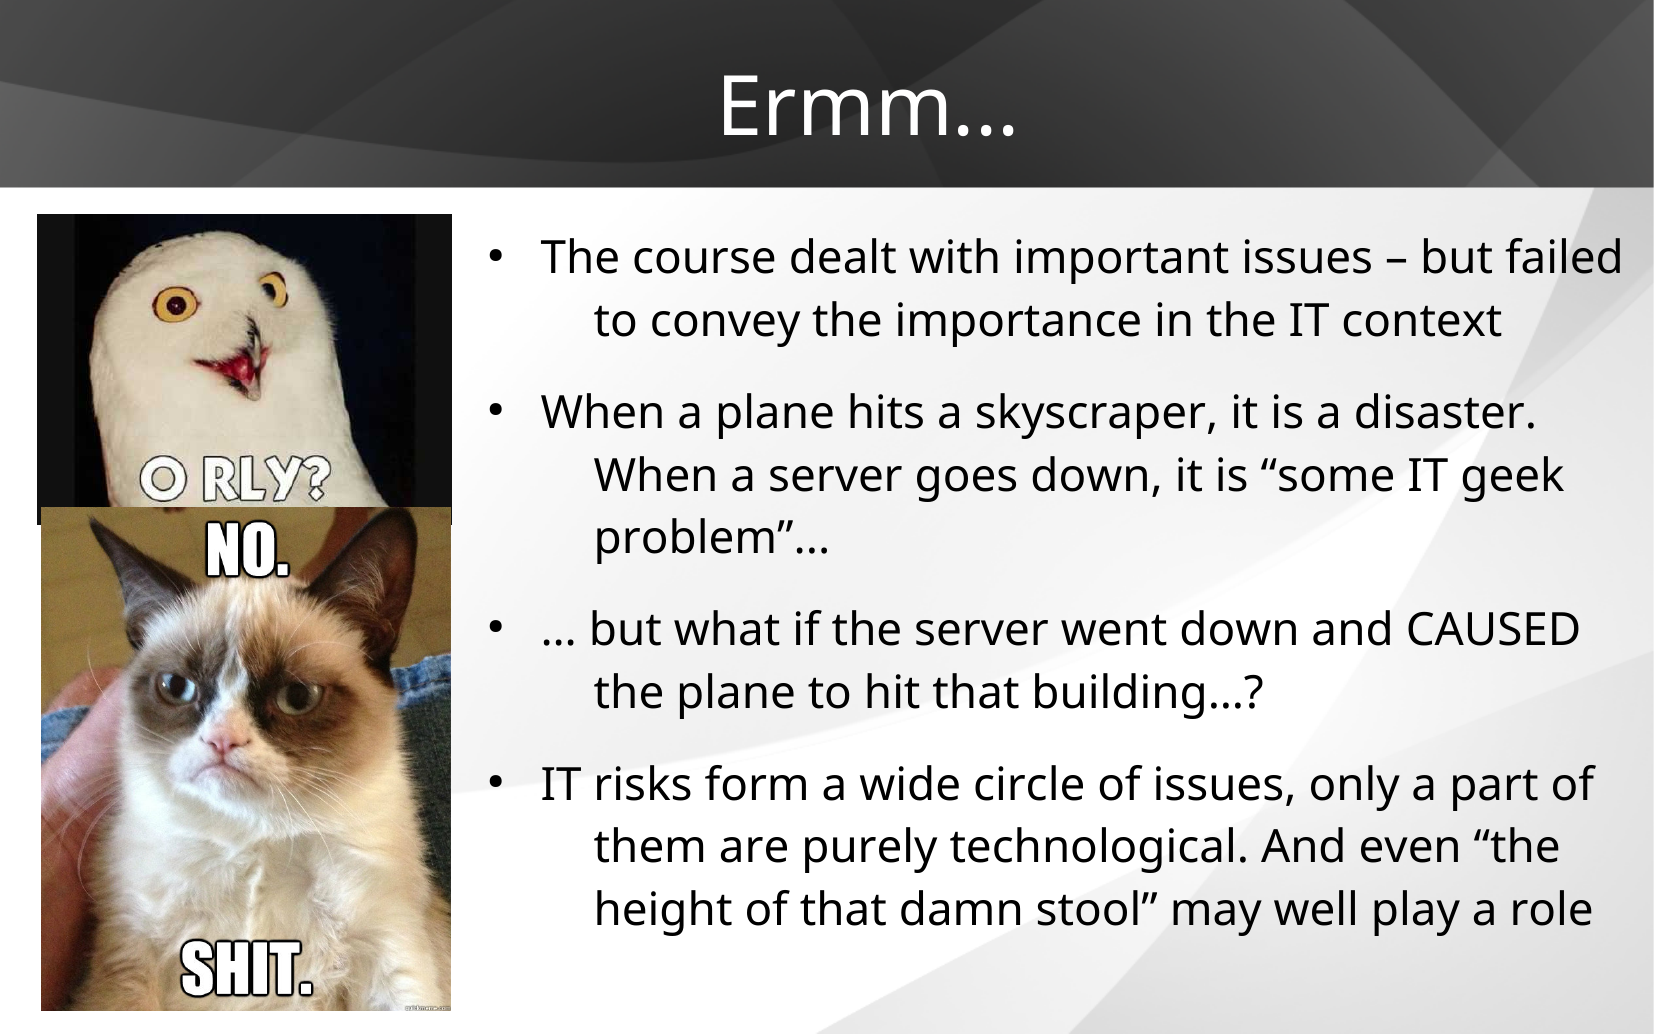

# Ermm...
The course dealt with important issues – but failed to convey the importance in the IT context
When a plane hits a skyscraper, it is a disaster. When a server goes down, it is “some IT geek problem”...
… but what if the server went down and CAUSED the plane to hit that building…?
IT risks form a wide circle of issues, only a part of them are purely technological. And even “the height of that damn stool” may well play a role